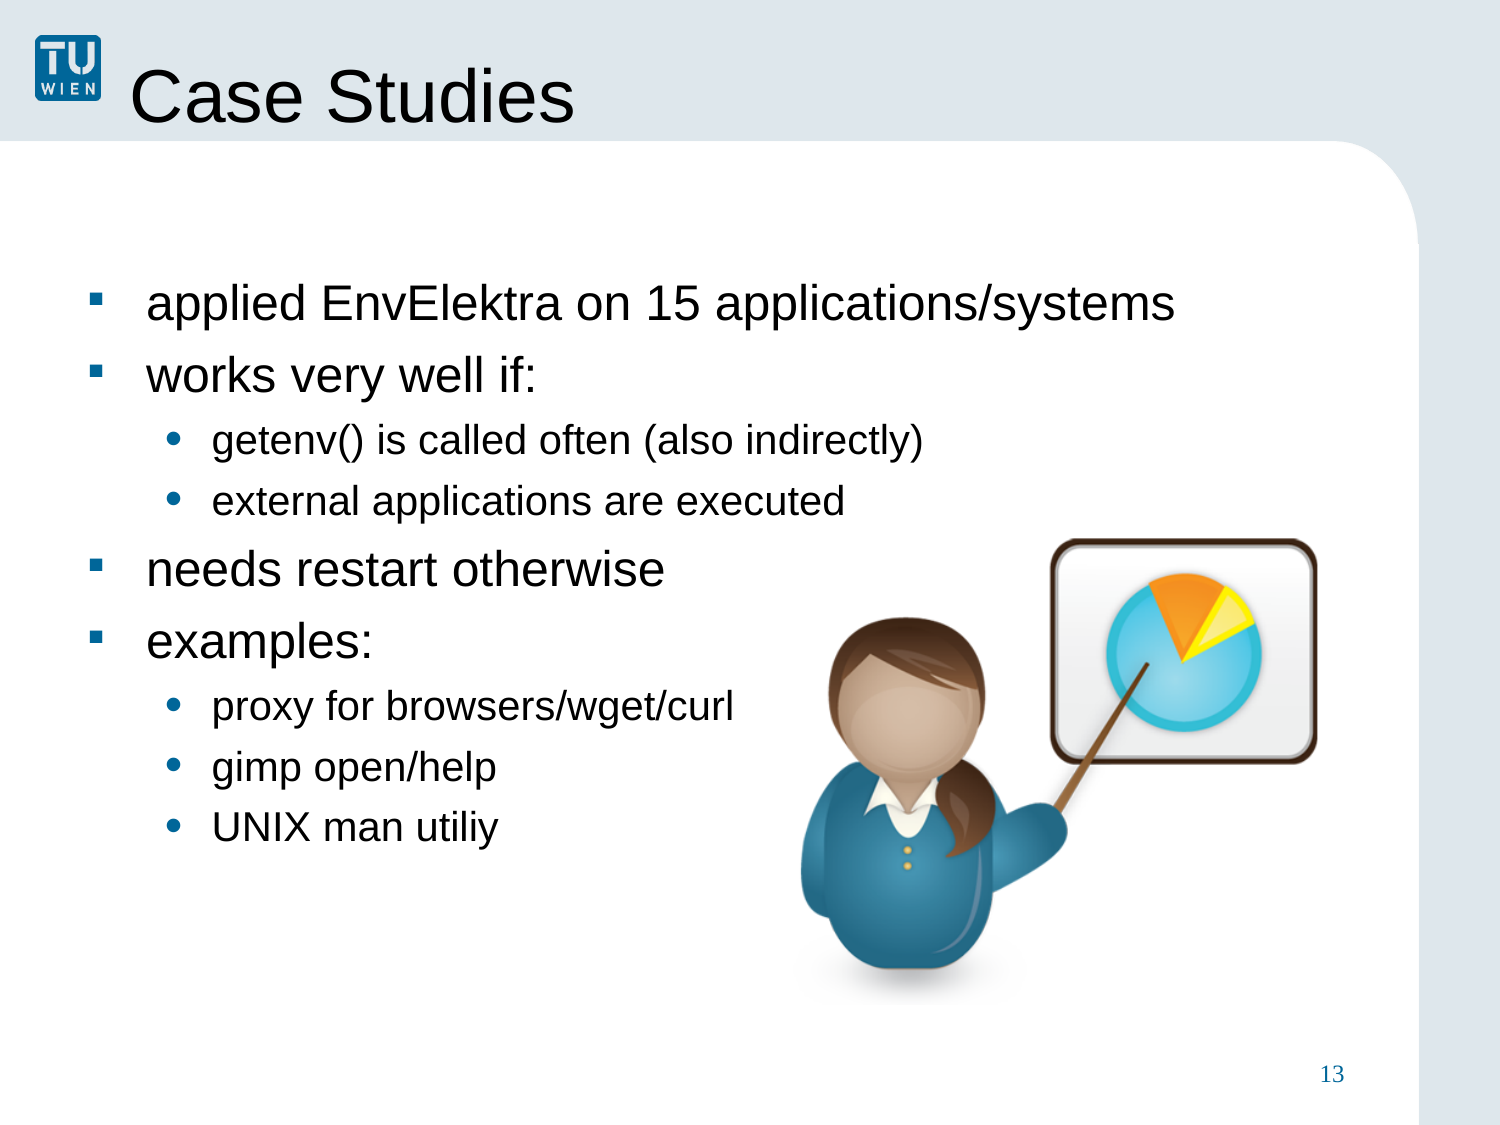

# Case Studies
applied EnvElektra on 15 applications/systems
works very well if:
getenv() is called often (also indirectly)
external applications are executed
needs restart otherwise
examples:
proxy for browsers/wget/curl
gimp open/help
UNIX man utiliy
13